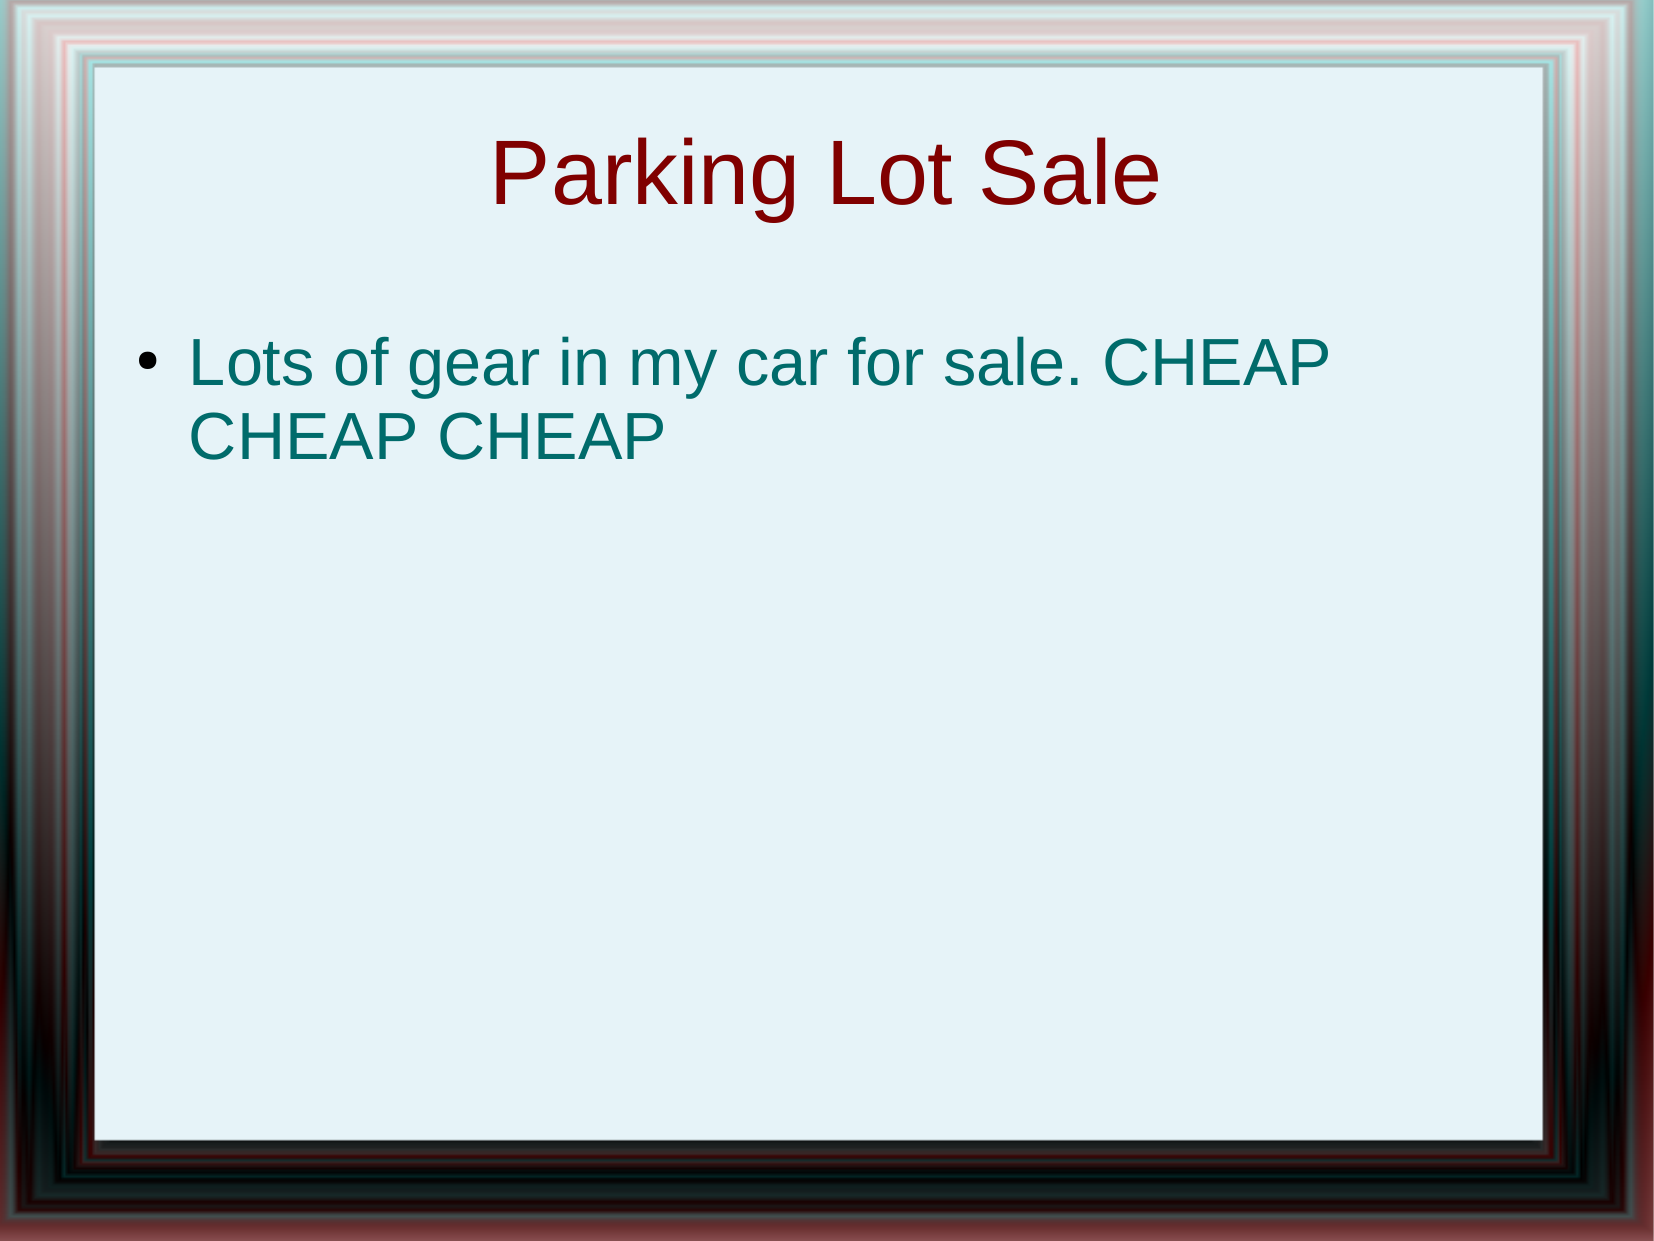

# Parking Lot Sale
Lots of gear in my car for sale. CHEAP CHEAP CHEAP